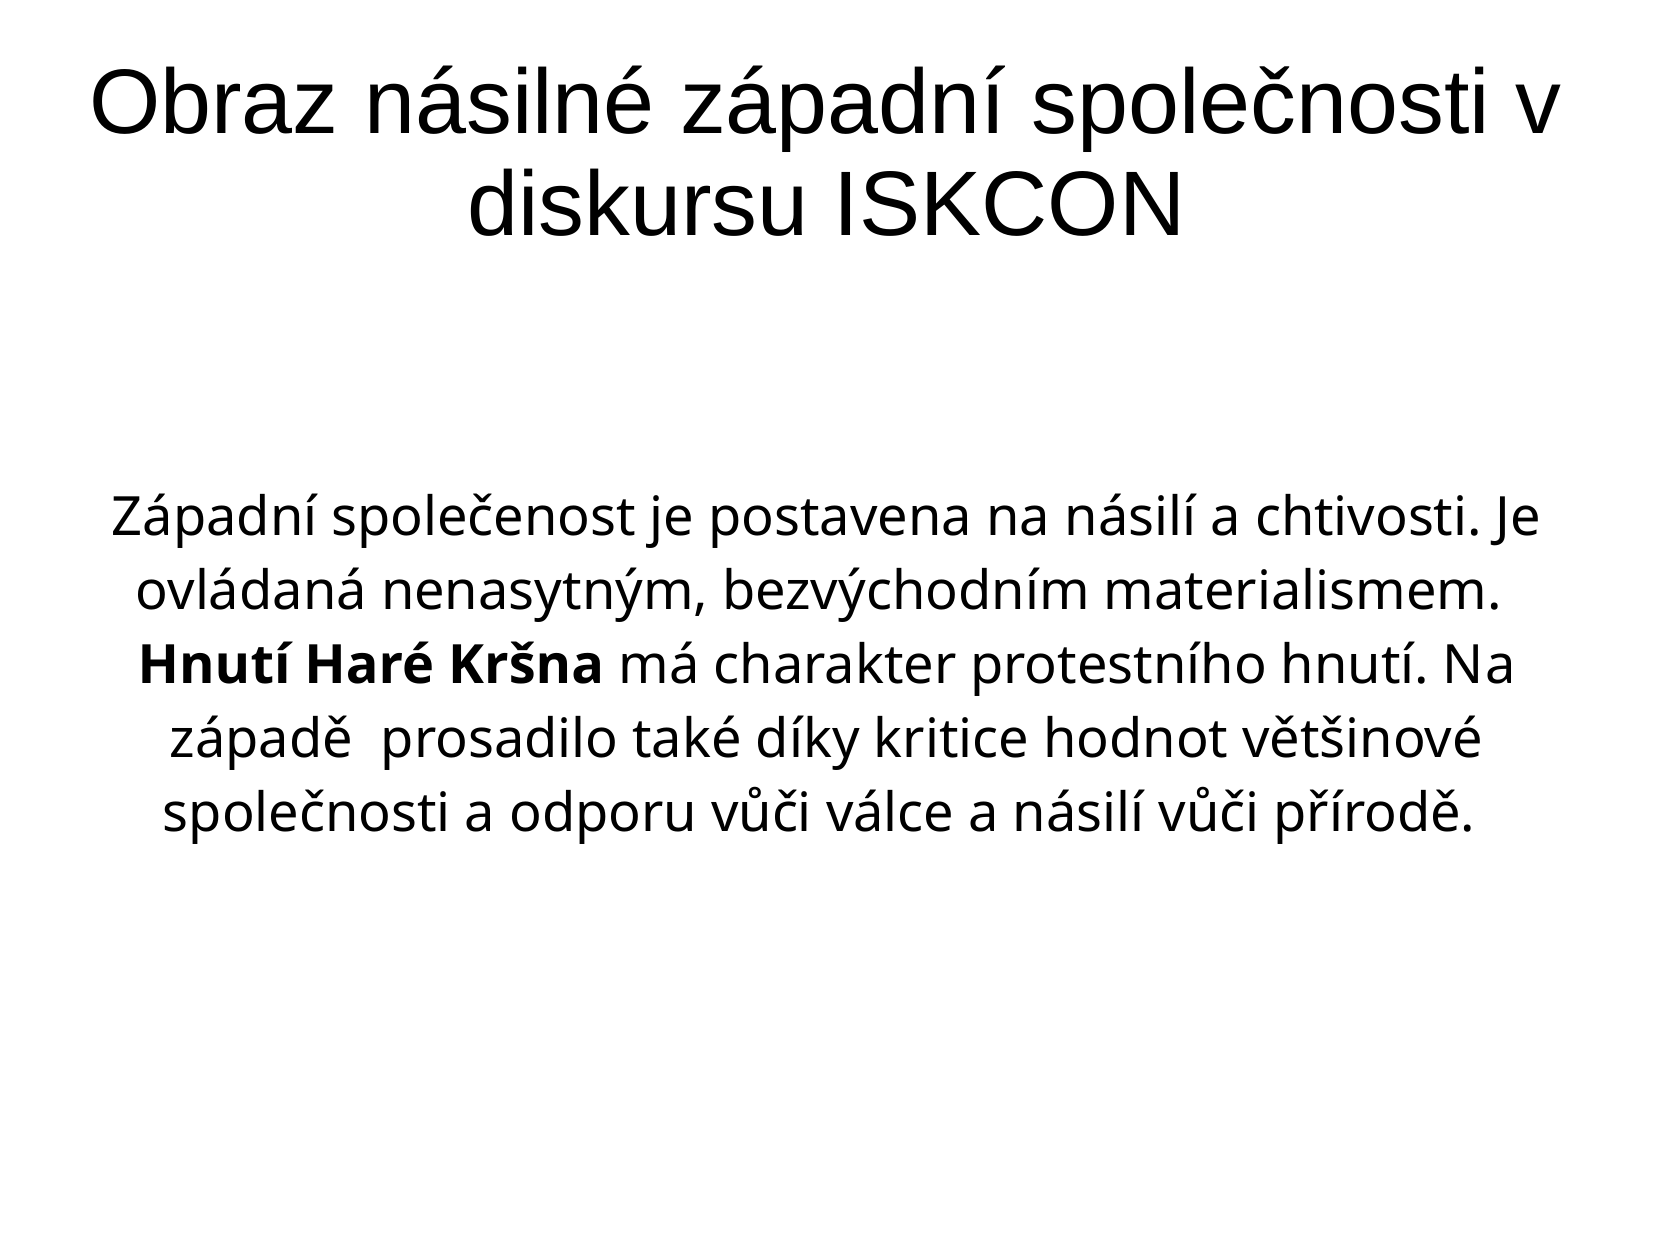

# Obraz násilné západní společnosti v diskursu ISKCON
Západní společenost je postavena na násilí a chtivosti. Je ovládaná nenasytným, bezvýchodním materialismem. Hnutí Haré Kršna má charakter protestního hnutí. Na západě prosadilo také díky kritice hodnot většinové společnosti a odporu vůči válce a násilí vůči přírodě.